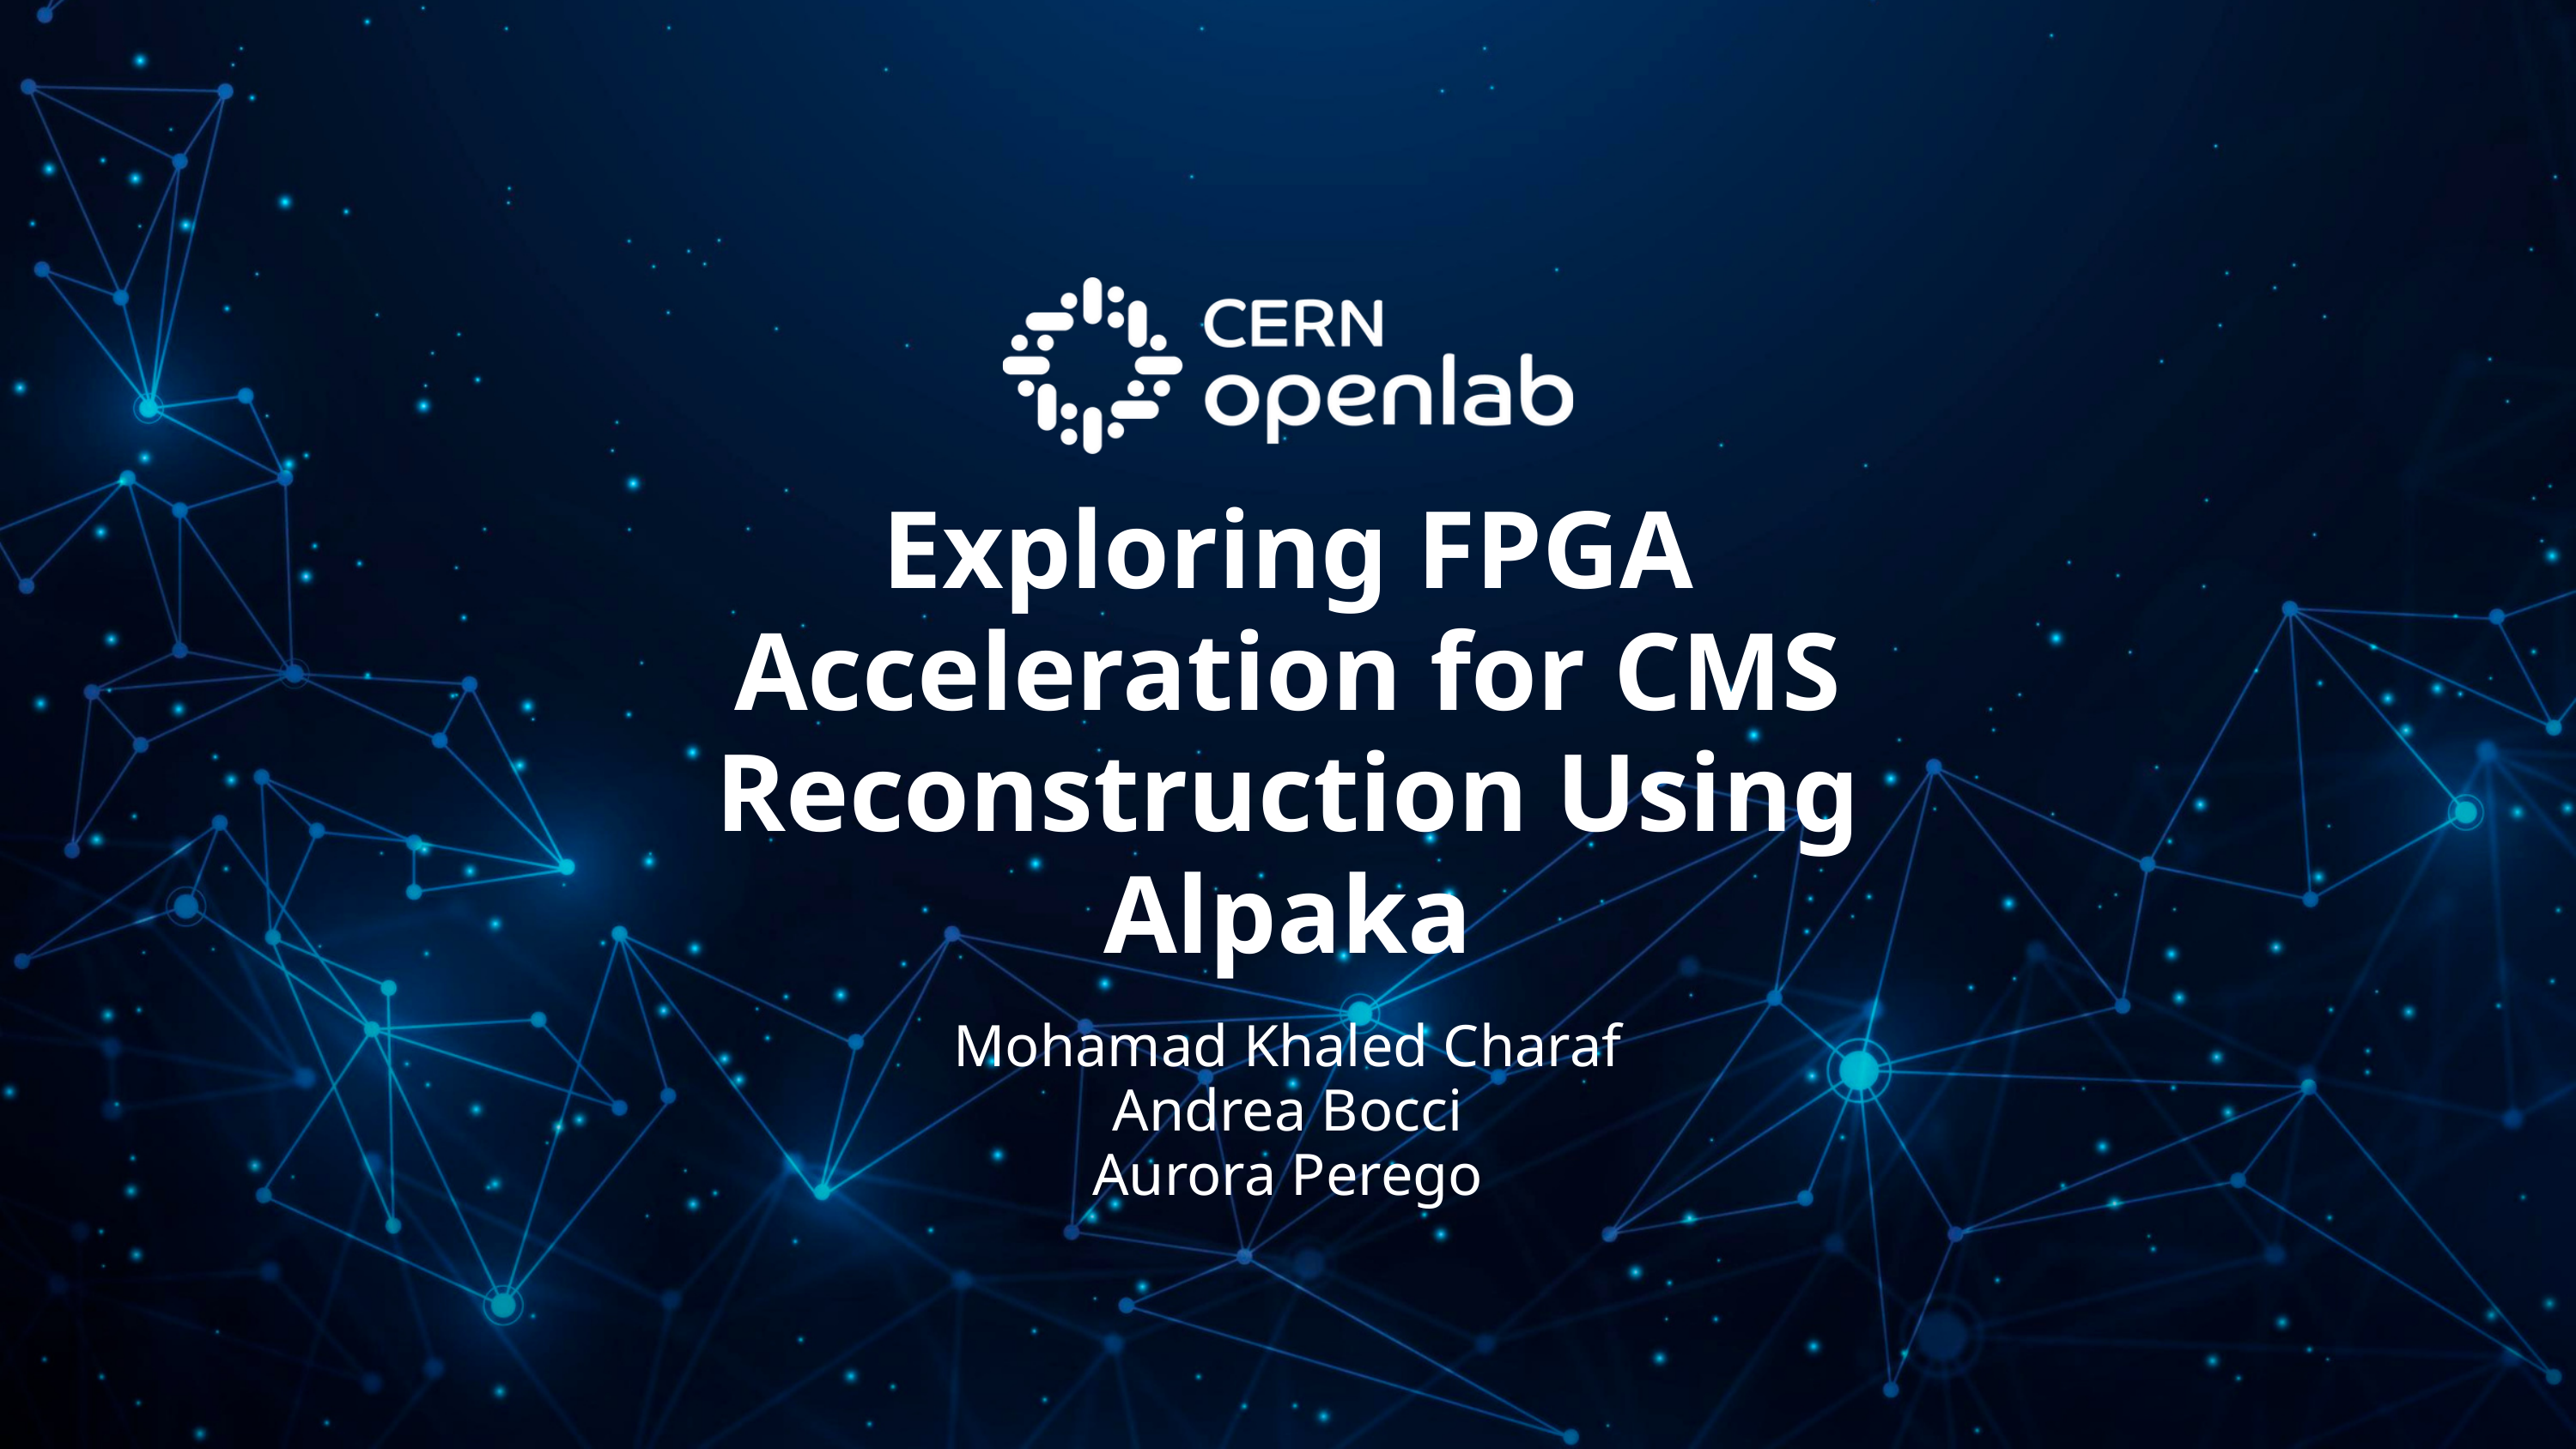

Exploring FPGA Acceleration for CMS Reconstruction Using Alpaka
Mohamad Khaled Charaf
Andrea Bocci
Aurora Perego